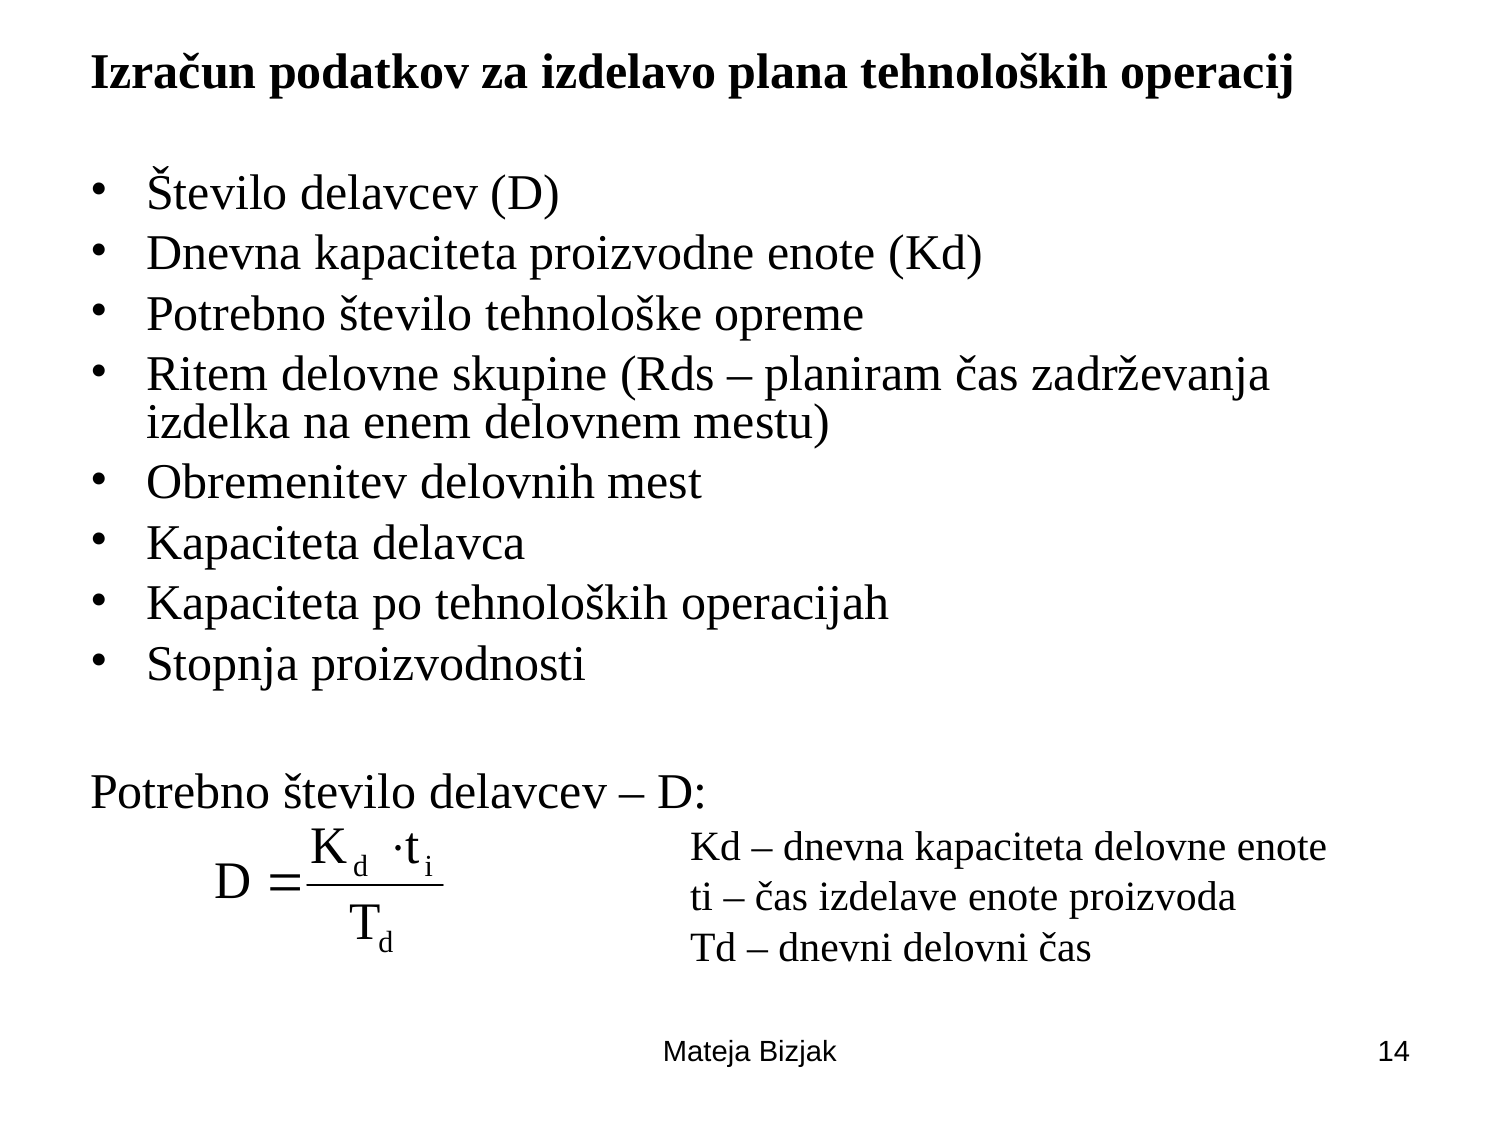

# Izračun podatkov za izdelavo plana tehnoloških operacij
Število delavcev (D)
Dnevna kapaciteta proizvodne enote (Kd)
Potrebno število tehnološke opreme
Ritem delovne skupine (Rds – planiram čas zadrževanja izdelka na enem delovnem mestu)
Obremenitev delovnih mest
Kapaciteta delavca
Kapaciteta po tehnoloških operacijah
Stopnja proizvodnosti
Potrebno število delavcev – D:
					Kd – dnevna kapaciteta delovne enote
					ti – čas izdelave enote proizvoda
					Td – dnevni delovni čas
Mateja Bizjak